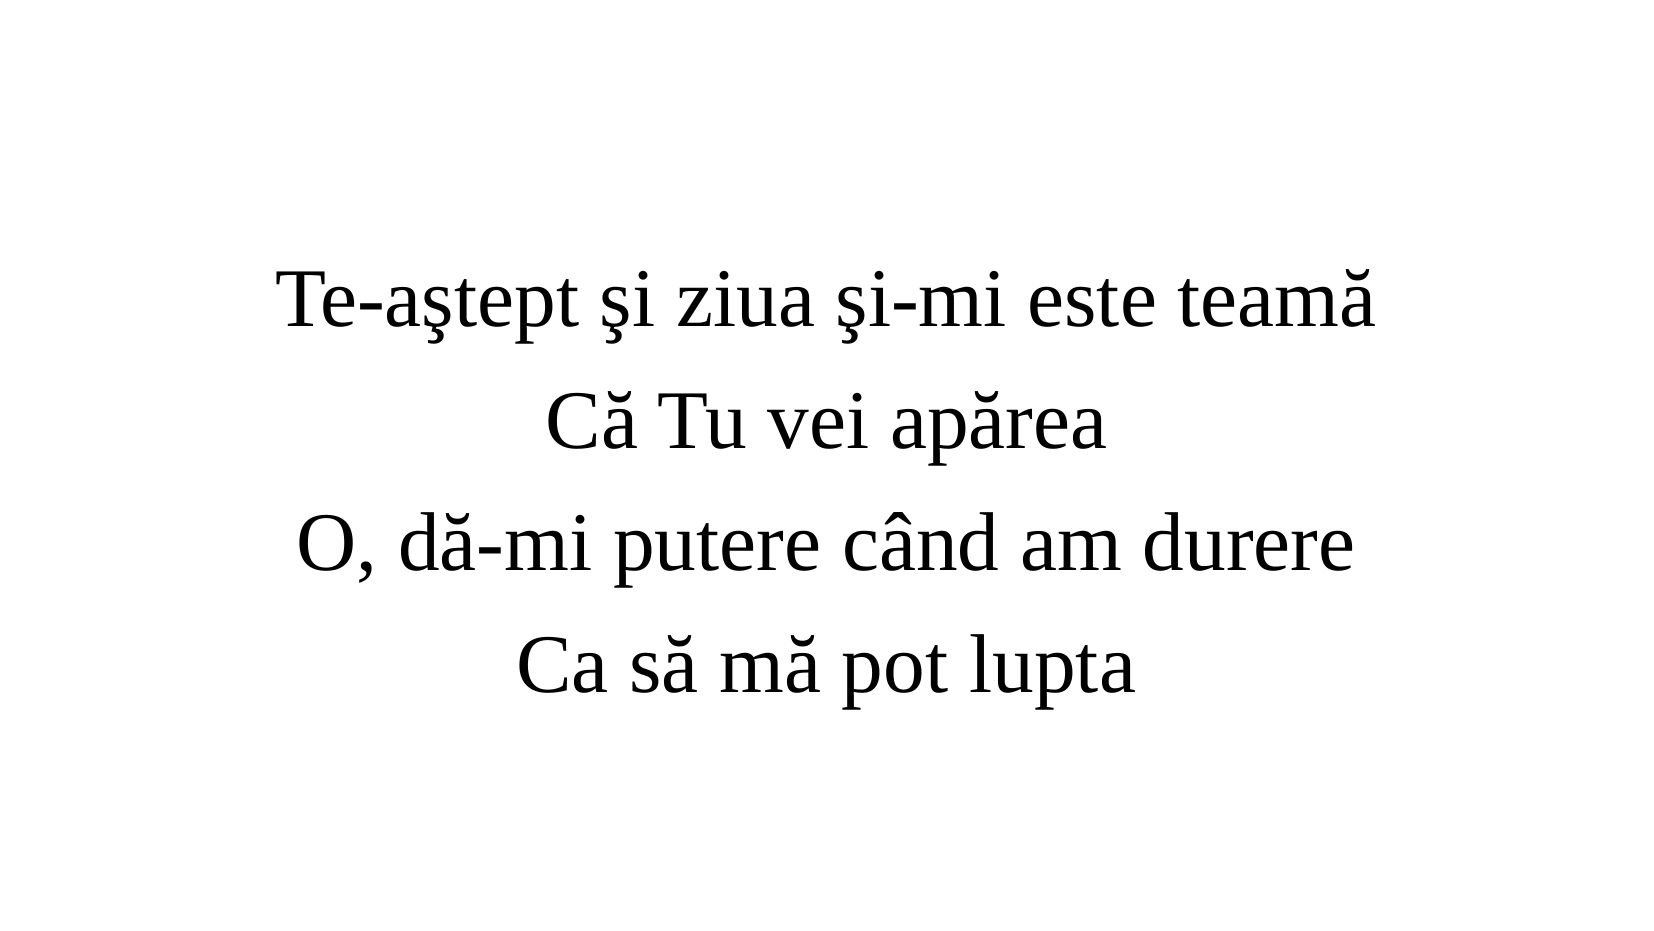

# Te-aştept şi ziua şi-mi este teamă
Că Tu vei apărea
O, dă-mi putere când am durere
Ca să mă pot lupta